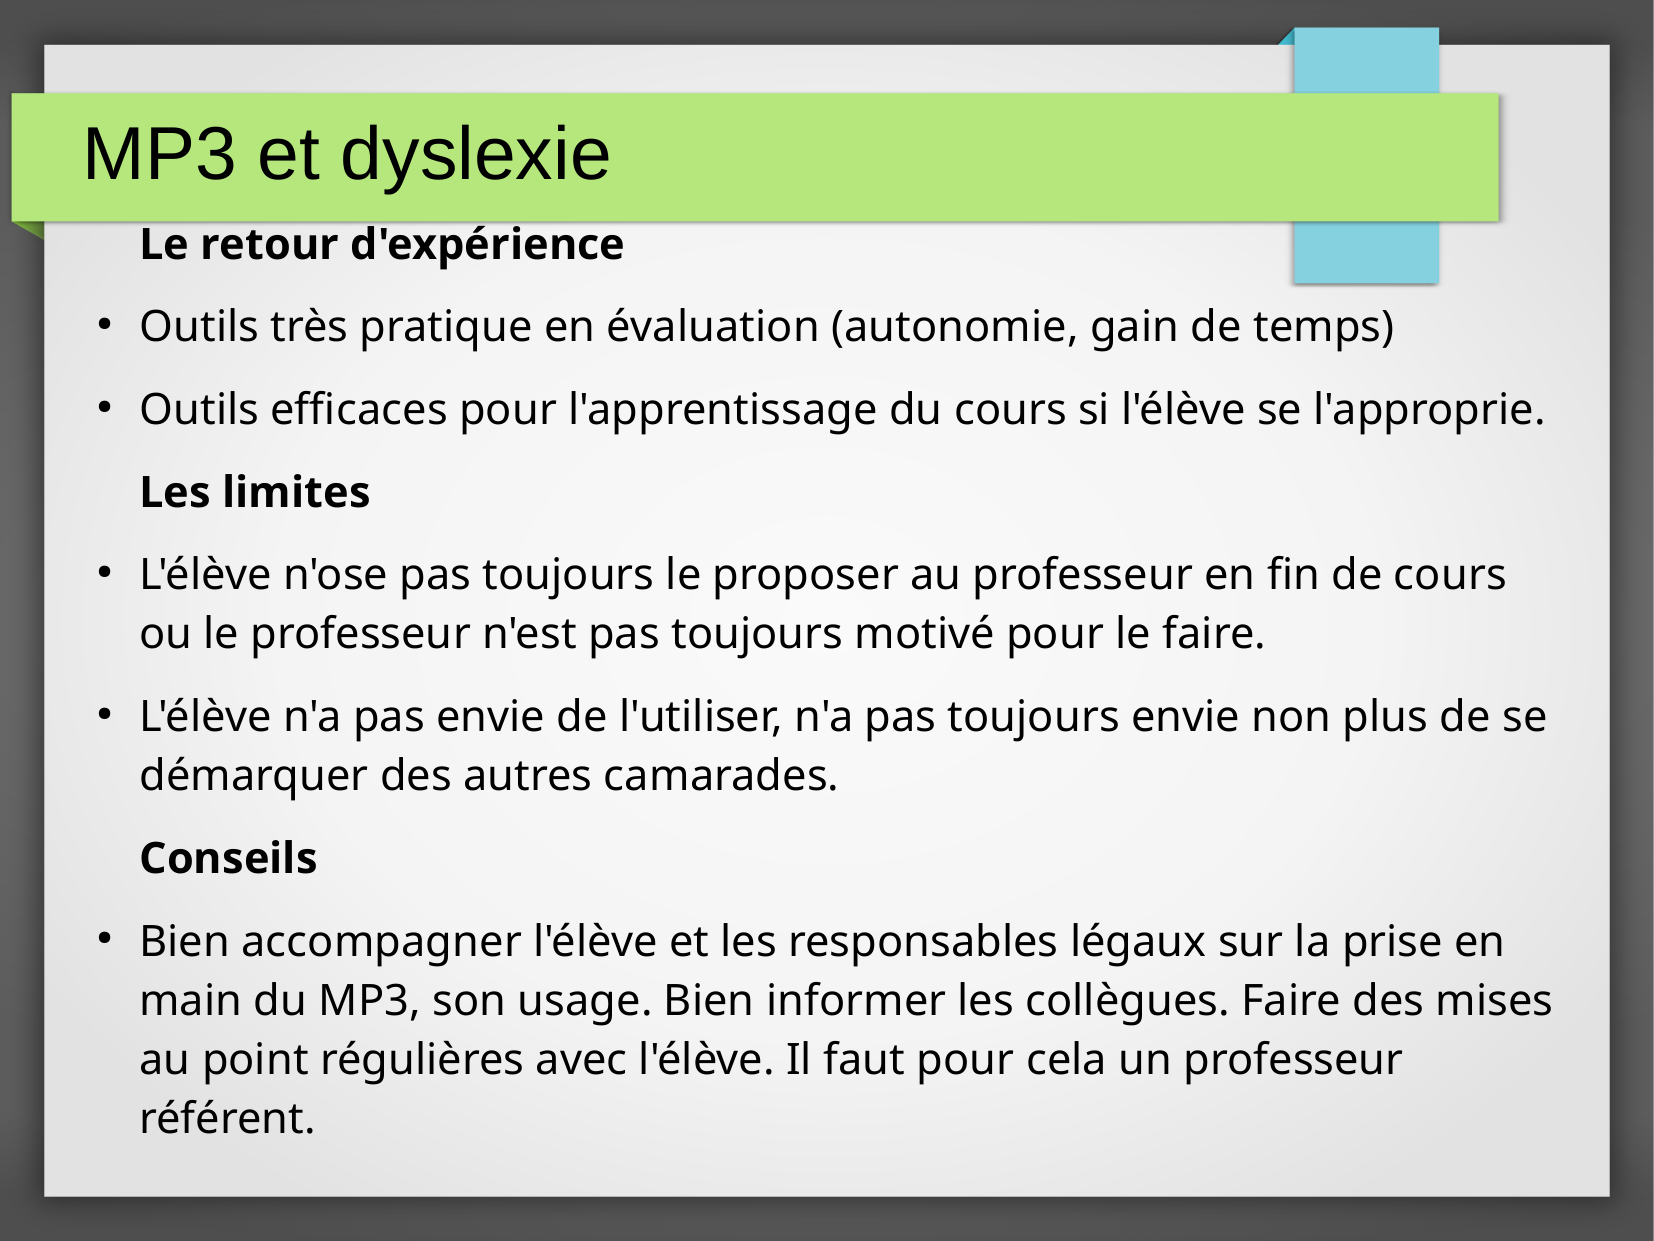

# MP3 et dyslexie
Le retour d'expérience
Outils très pratique en évaluation (autonomie, gain de temps)
Outils efficaces pour l'apprentissage du cours si l'élève se l'approprie.
Les limites
L'élève n'ose pas toujours le proposer au professeur en fin de cours ou le professeur n'est pas toujours motivé pour le faire.
L'élève n'a pas envie de l'utiliser, n'a pas toujours envie non plus de se démarquer des autres camarades.
Conseils
Bien accompagner l'élève et les responsables légaux sur la prise en main du MP3, son usage. Bien informer les collègues. Faire des mises au point régulières avec l'élève. Il faut pour cela un professeur référent.